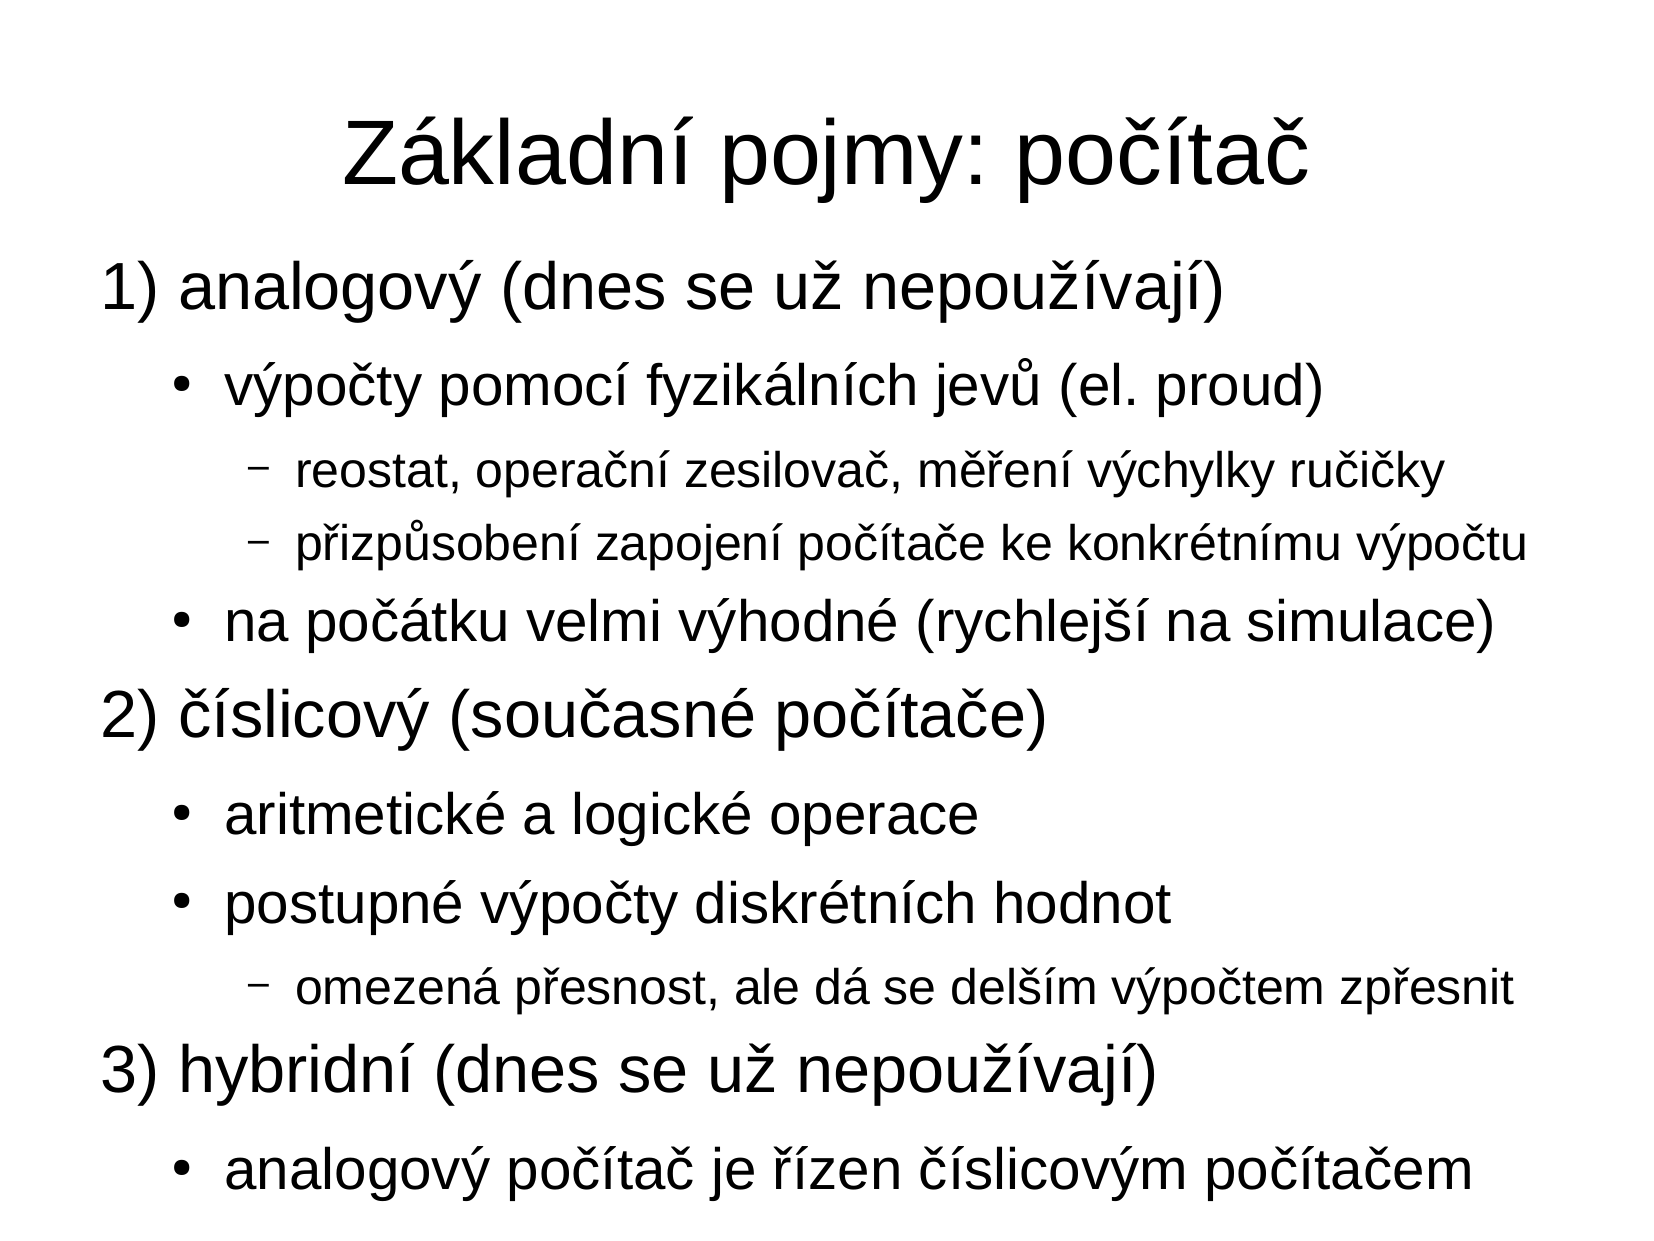

# Základní pojmy: počítač
 analogový (dnes se už nepoužívají)
výpočty pomocí fyzikálních jevů (el. proud)
reostat, operační zesilovač, měření výchylky ručičky
přizpůsobení zapojení počítače ke konkrétnímu výpočtu
na počátku velmi výhodné (rychlejší na simulace)
 číslicový (současné počítače)
aritmetické a logické operace
postupné výpočty diskrétních hodnot
omezená přesnost, ale dá se delším výpočtem zpřesnit
 hybridní (dnes se už nepoužívají)
analogový počítač je řízen číslicovým počítačem